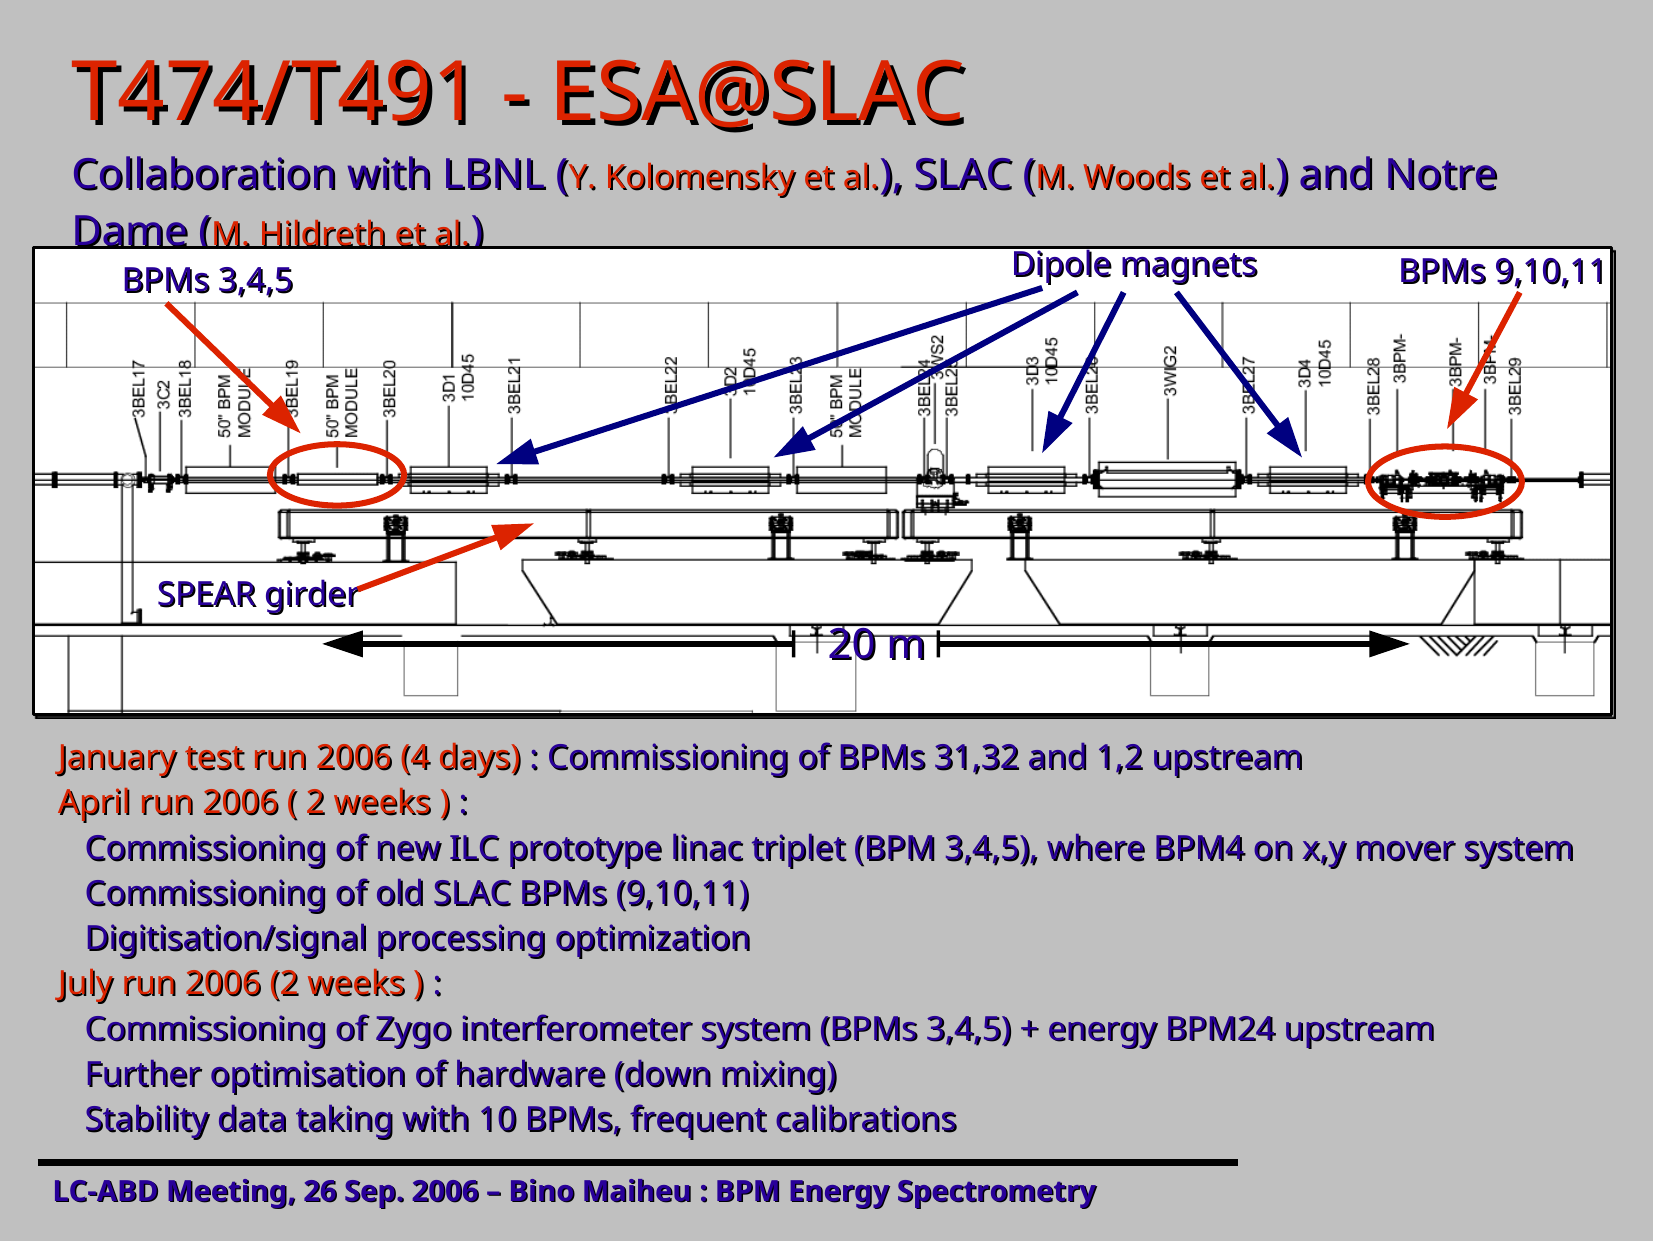

# T474/T491 - ESA@SLAC
Collaboration with LBNL (Y. Kolomensky et al.), SLAC (M. Woods et al.) and Notre Dame (M. Hildreth et al.)
Dipole magnets
BPMs 9,10,11
BPMs 3,4,5
SPEAR girder
20 m
 January test run 2006 (4 days) : Commissioning of BPMs 31,32 and 1,2 upstream
 April run 2006 ( 2 weeks ) :
Commissioning of new ILC prototype linac triplet (BPM 3,4,5), where BPM4 on x,y mover system
Commissioning of old SLAC BPMs (9,10,11)
Digitisation/signal processing optimization
 July run 2006 (2 weeks ) :
Commissioning of Zygo interferometer system (BPMs 3,4,5) + energy BPM24 upstream
Further optimisation of hardware (down mixing)
Stability data taking with 10 BPMs, frequent calibrations
LC-ABD Meeting, 26 Sep. 2006 – Bino Maiheu : BPM Energy Spectrometry